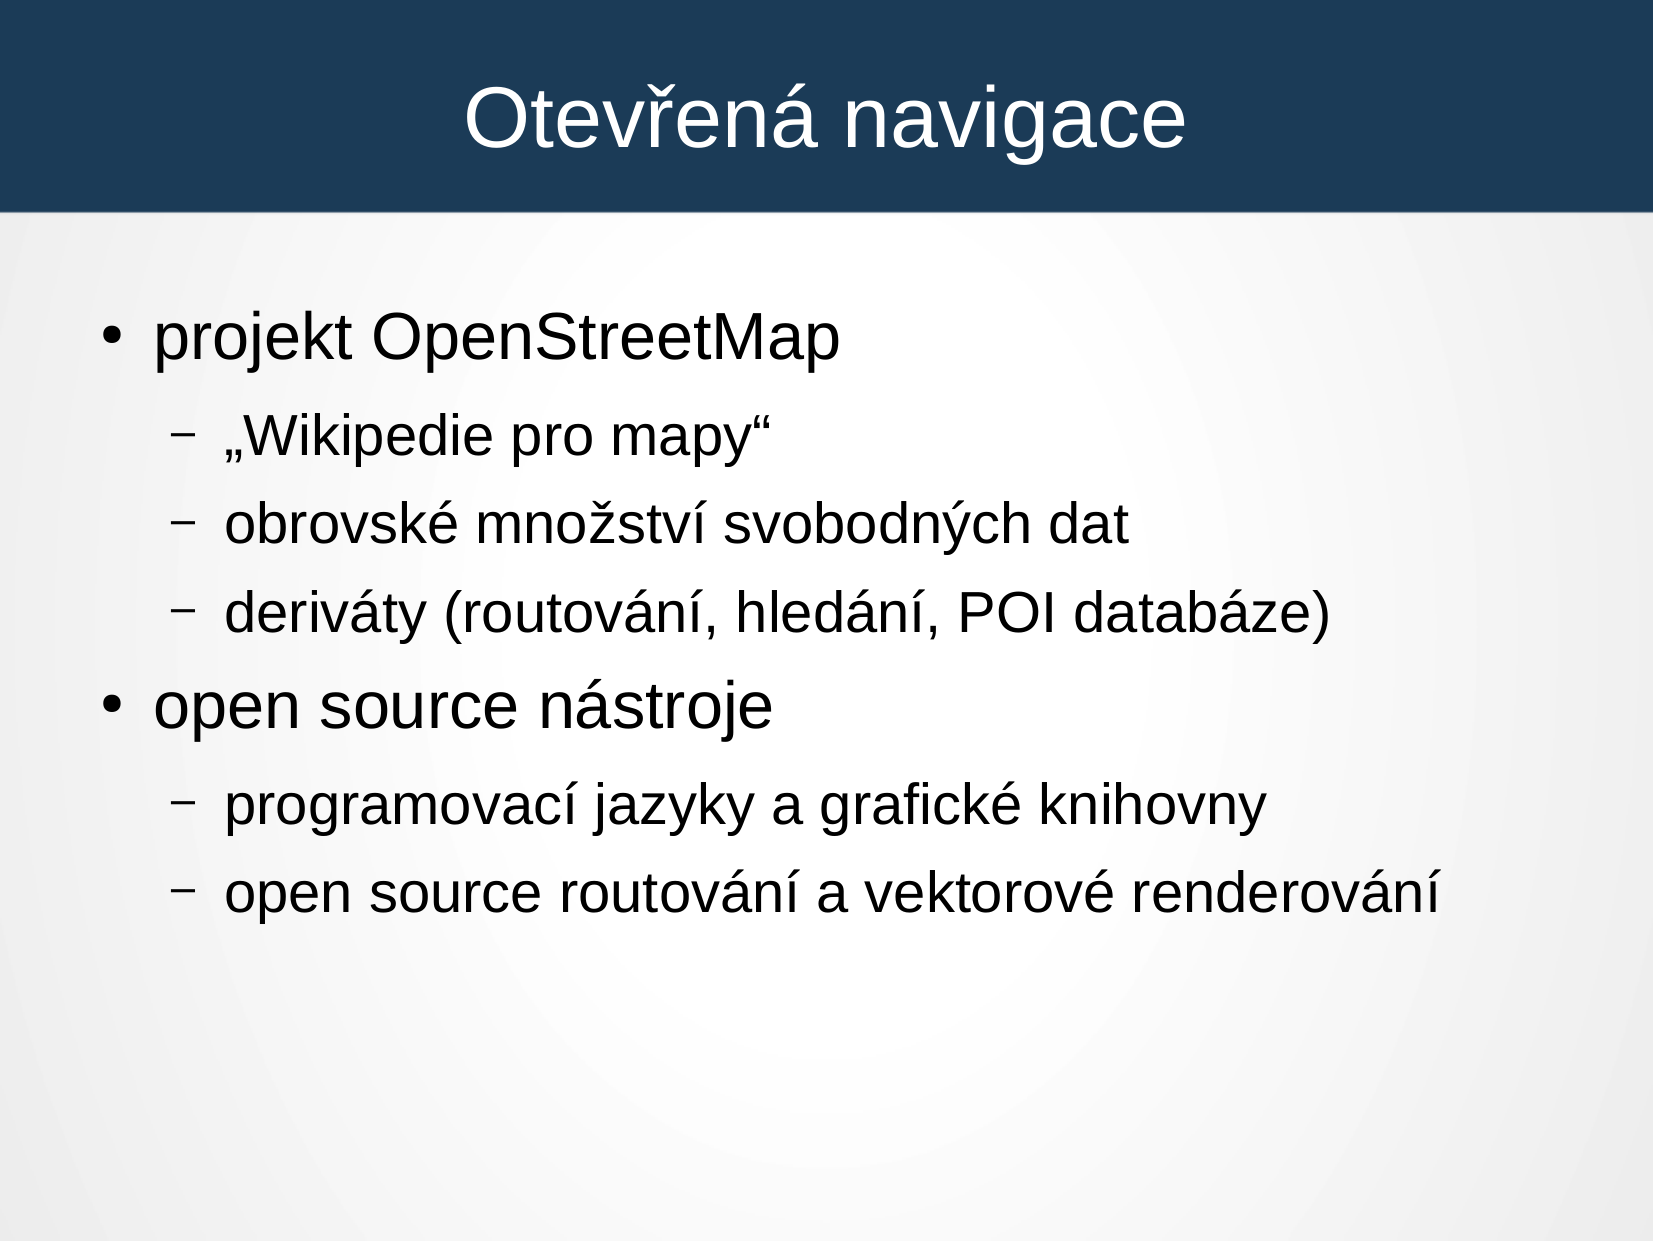

# Otevřená navigace
projekt OpenStreetMap
„Wikipedie pro mapy“
obrovské množství svobodných dat
deriváty (routování, hledání, POI databáze)
open source nástroje
programovací jazyky a grafické knihovny
open source routování a vektorové renderování
3